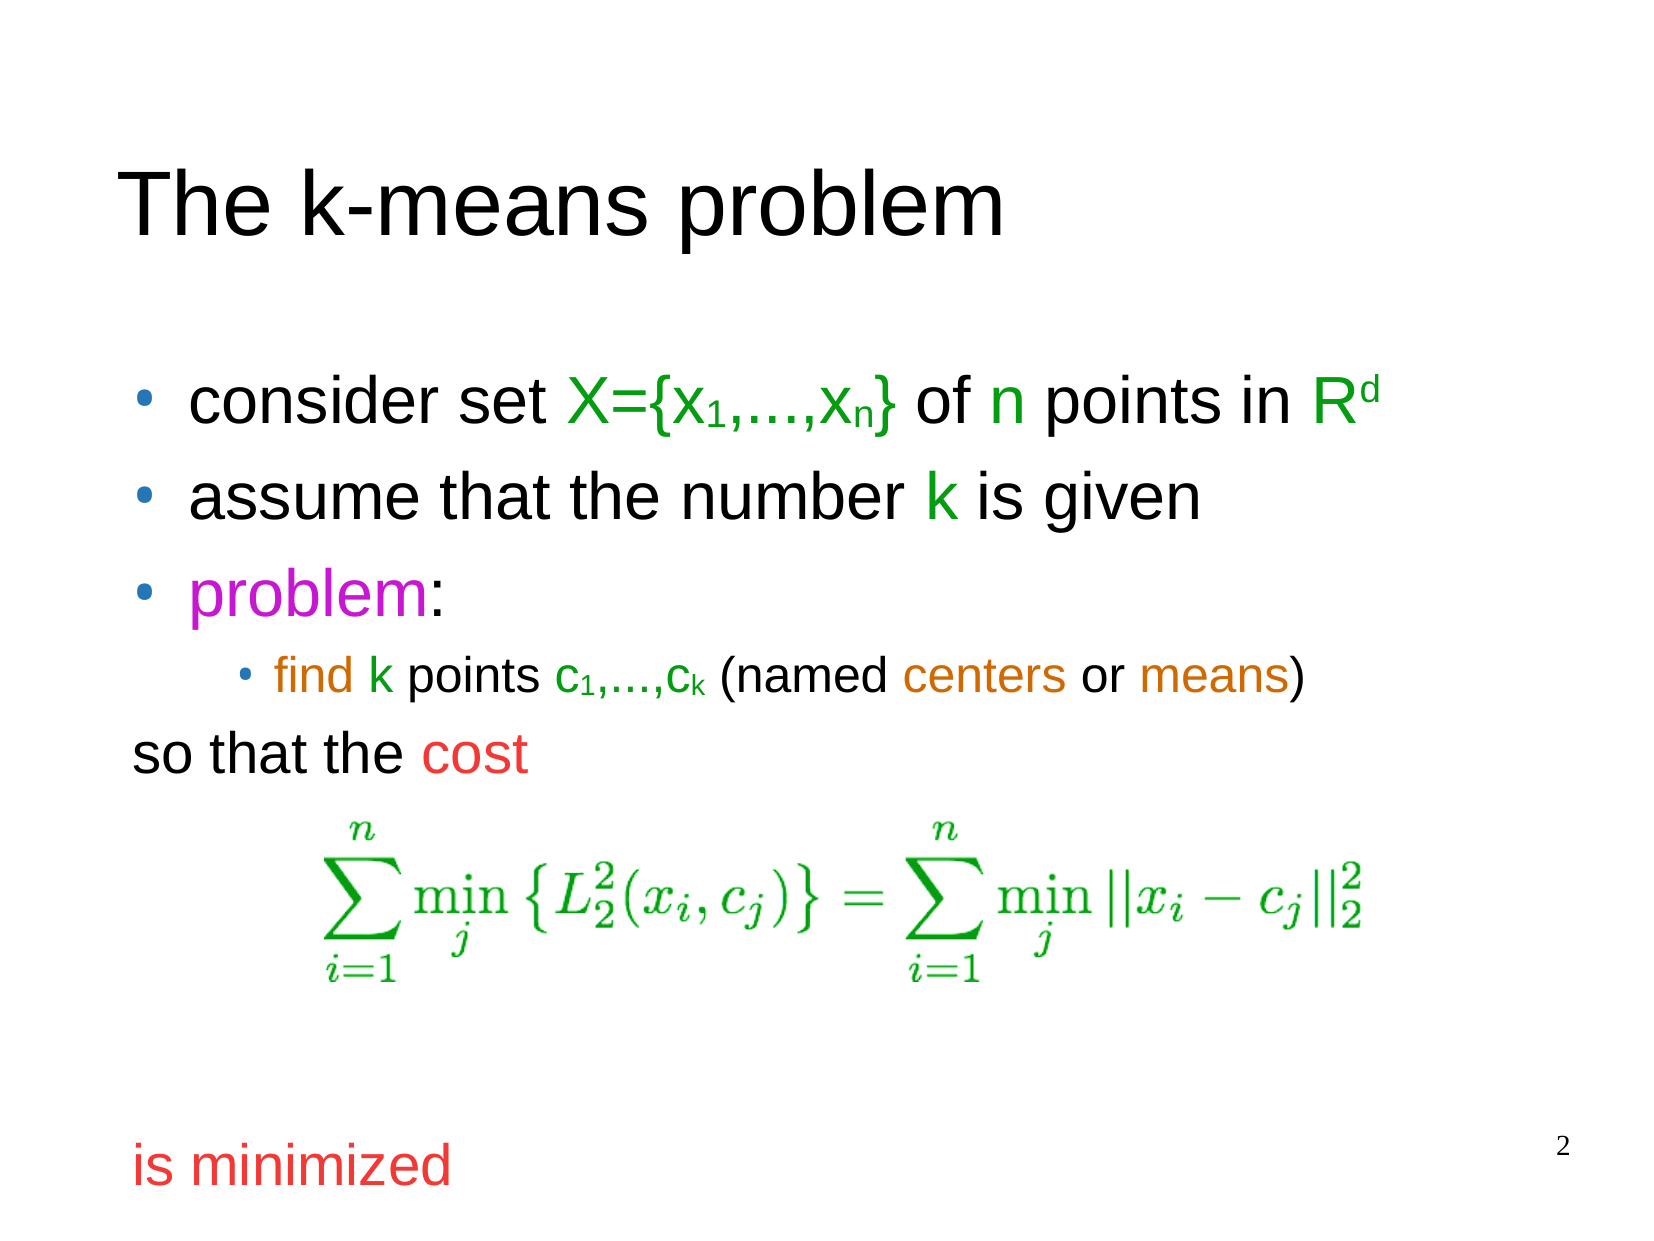

# The k-means problem
Boston University Slideshow Title Goes Here
consider set X={x1,...,xn} of n points in Rd
assume that the number k is given
problem:
find k points c1,...,ck (named centers or means)
so that the cost
is minimized
2